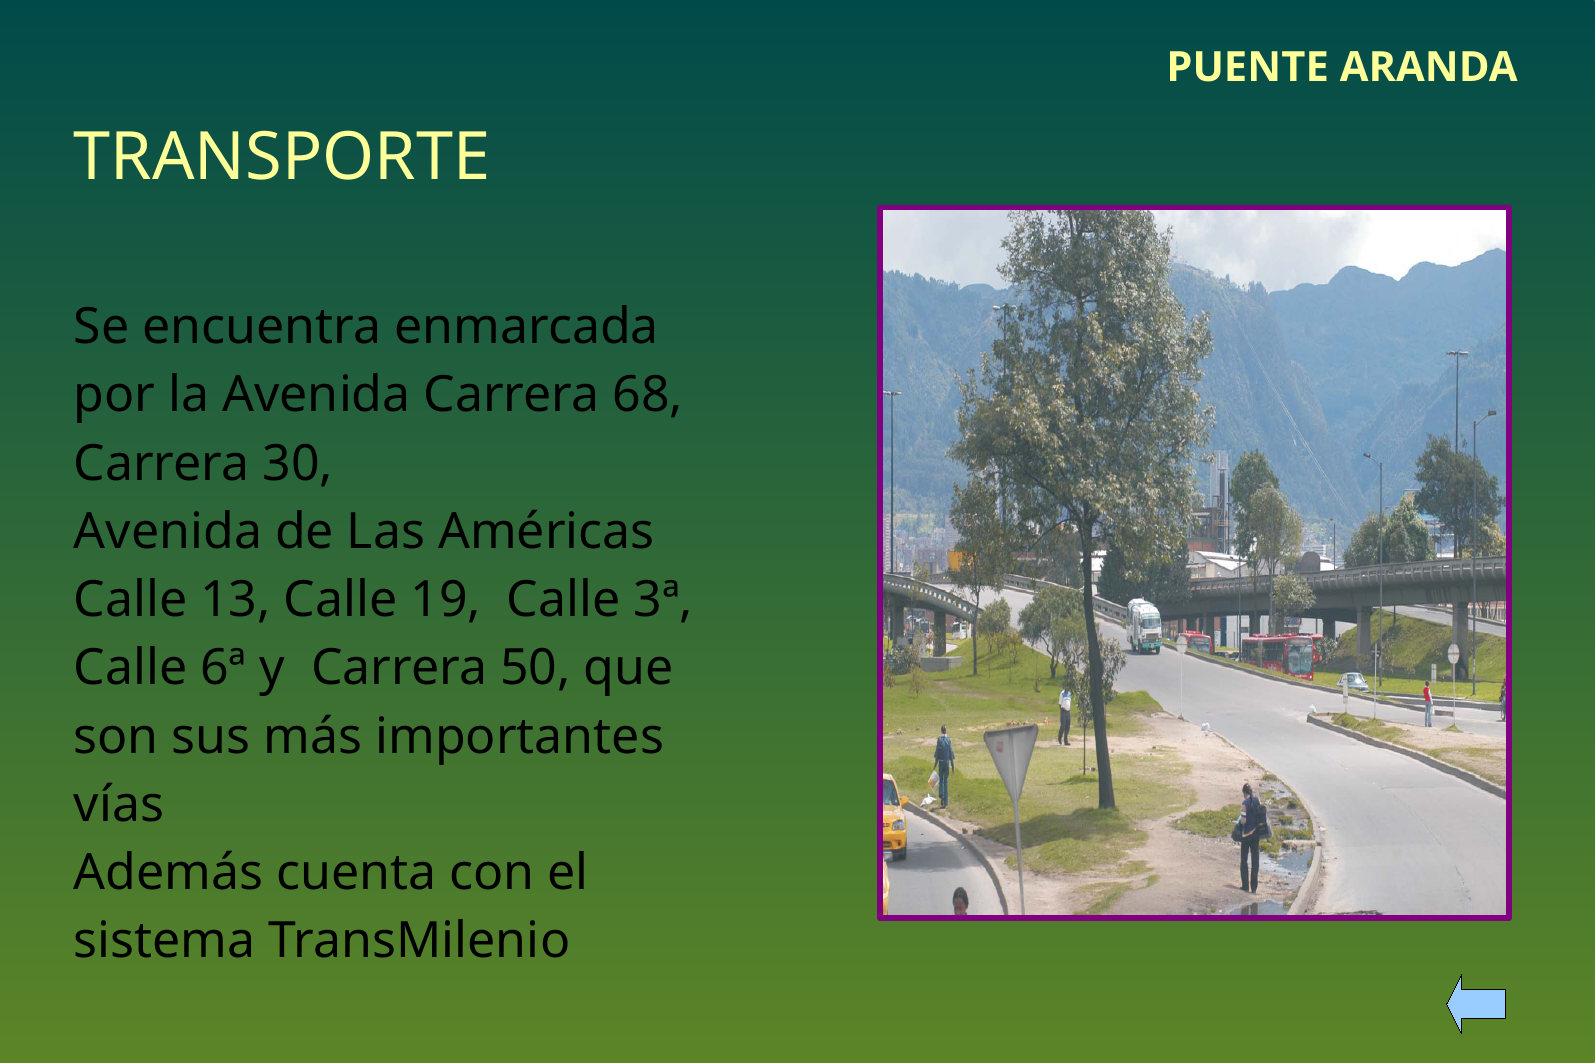

#
PUENTE ARANDA
TRANSPORTE
Se encuentra enmarcada por la Avenida Carrera 68, Carrera 30, Avenida de Las AméricasCalle 13, Calle 19, Calle 3ª, Calle 6ª y Carrera 50, que son sus más importantes vías
Además cuenta con el sistema TransMilenio